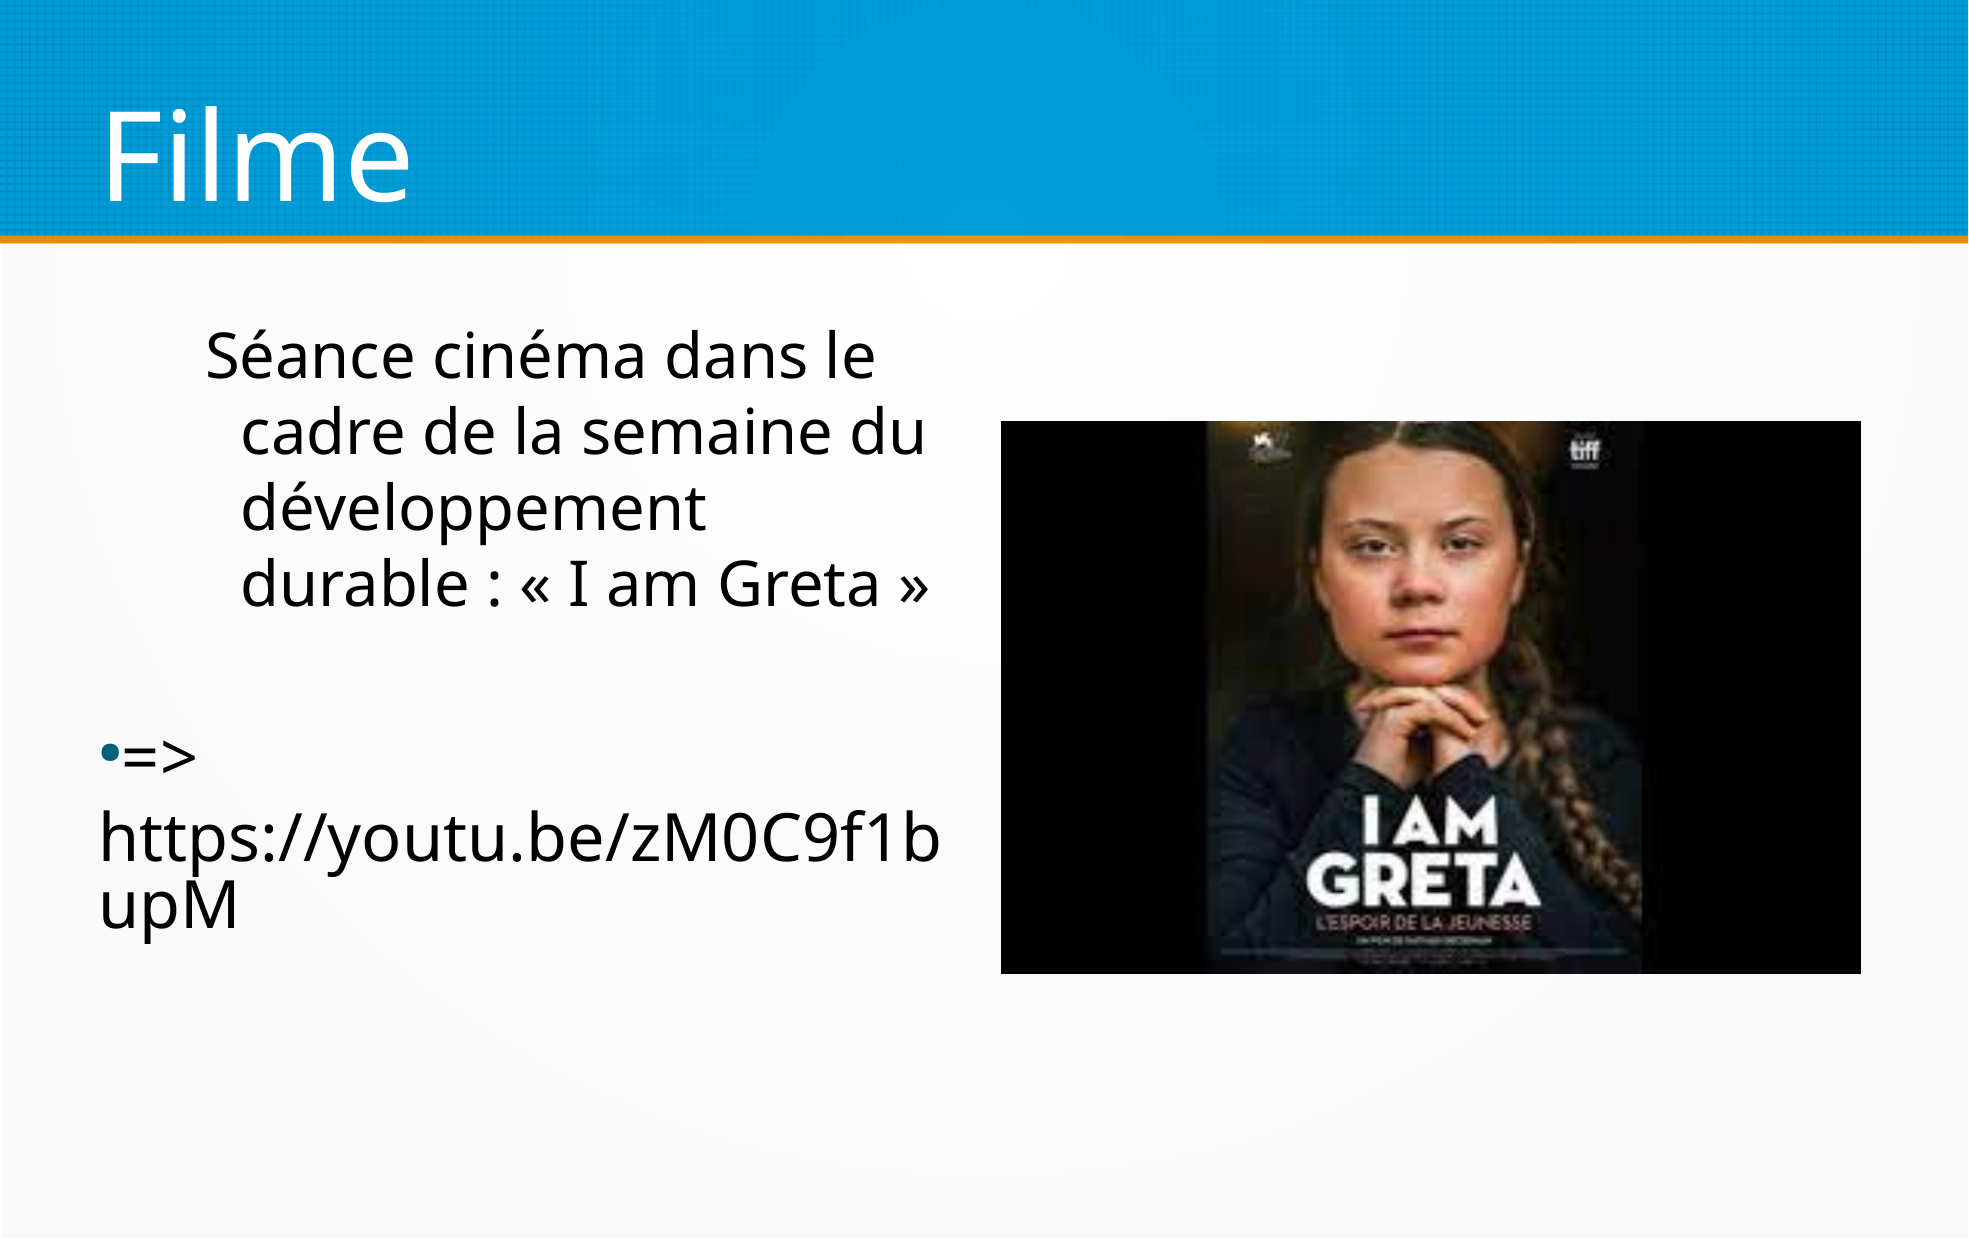

# Filme
Séance cinéma dans le cadre de la semaine du développement durable : « I am Greta »
=> https://youtu.be/zM0C9f1bupM